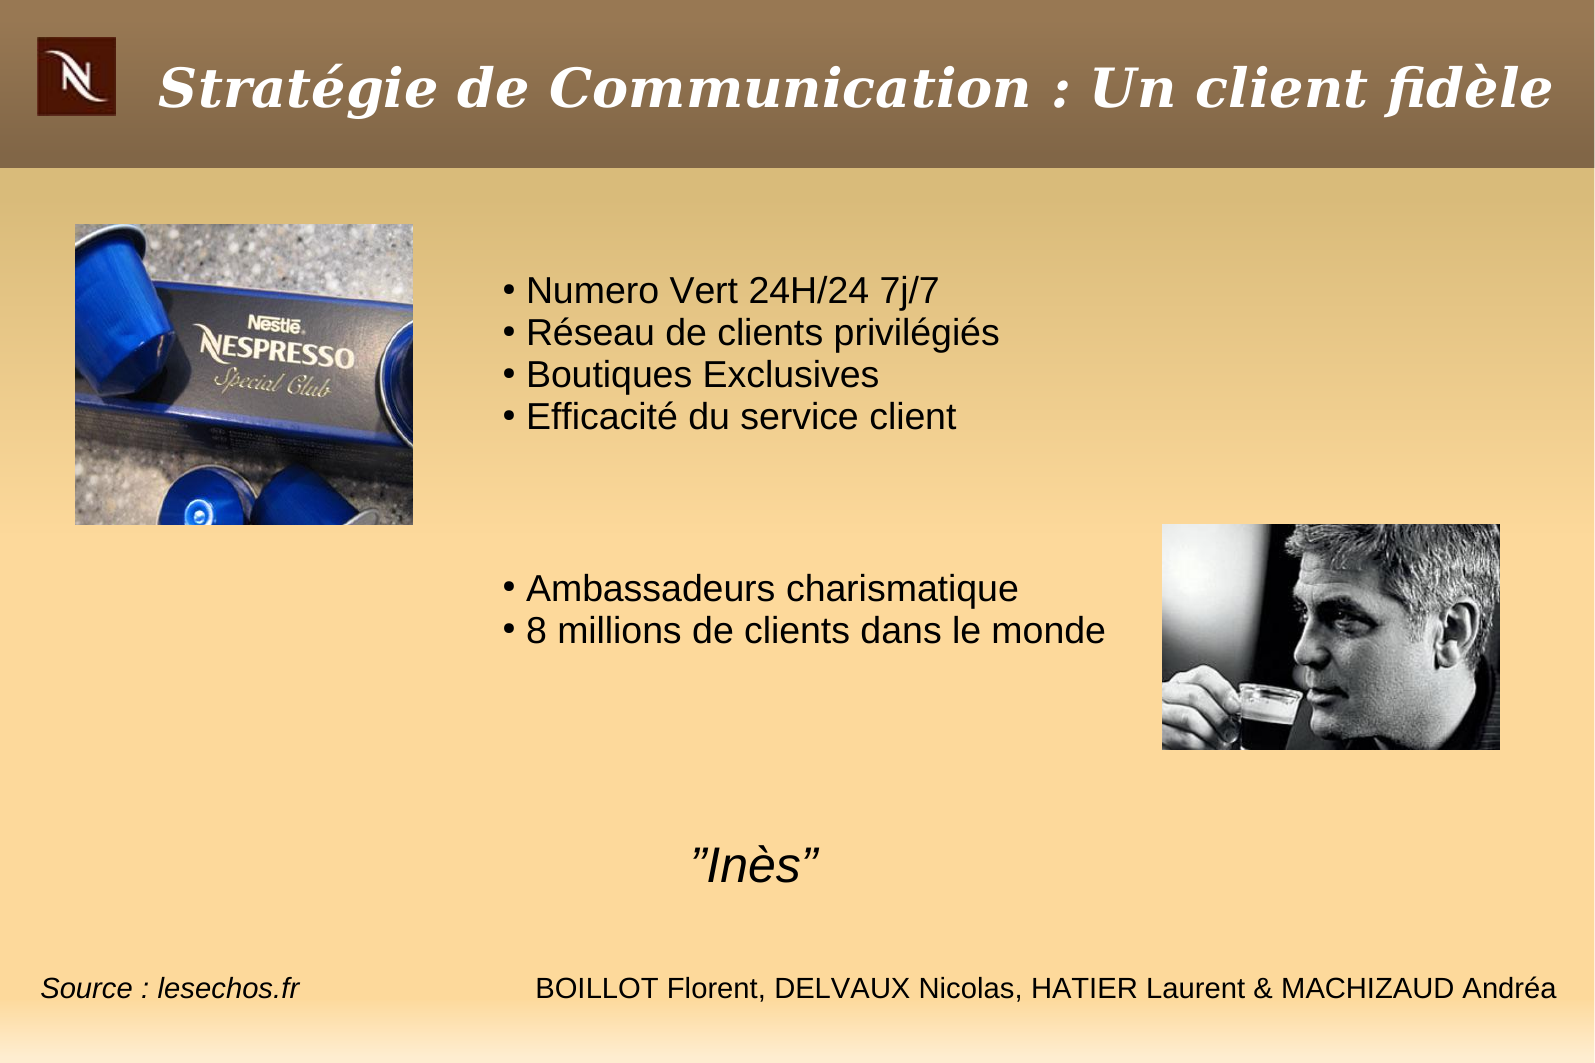

# Stratégie de Communication : Un client fidèle
 Numero Vert 24H/24 7j/7
 Réseau de clients privilégiés
 Boutiques Exclusives
 Efficacité du service client
 Ambassadeurs charismatique
 8 millions de clients dans le monde
”Inès”
Source : lesechos.fr
BOILLOT Florent, DELVAUX Nicolas, HATIER Laurent & MACHIZAUD Andréa